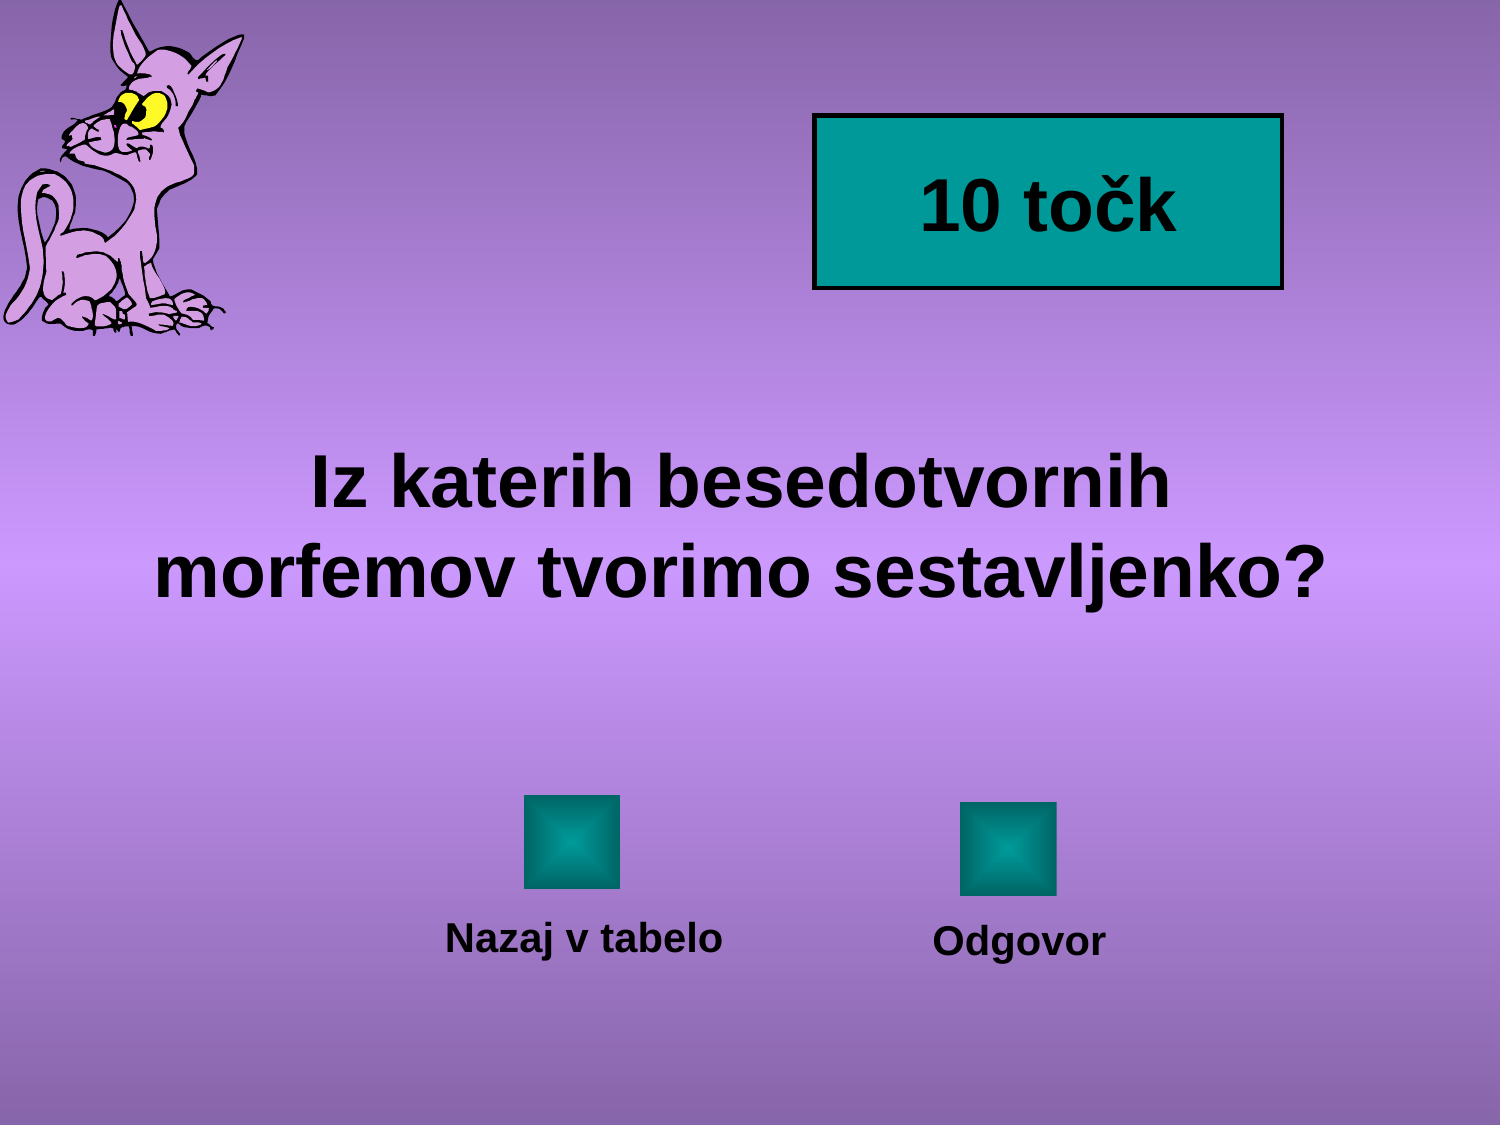

10 točk
Iz katerih besedotvornih morfemov tvorimo sestavljenko?
Nazaj v tabelo
Odgovor